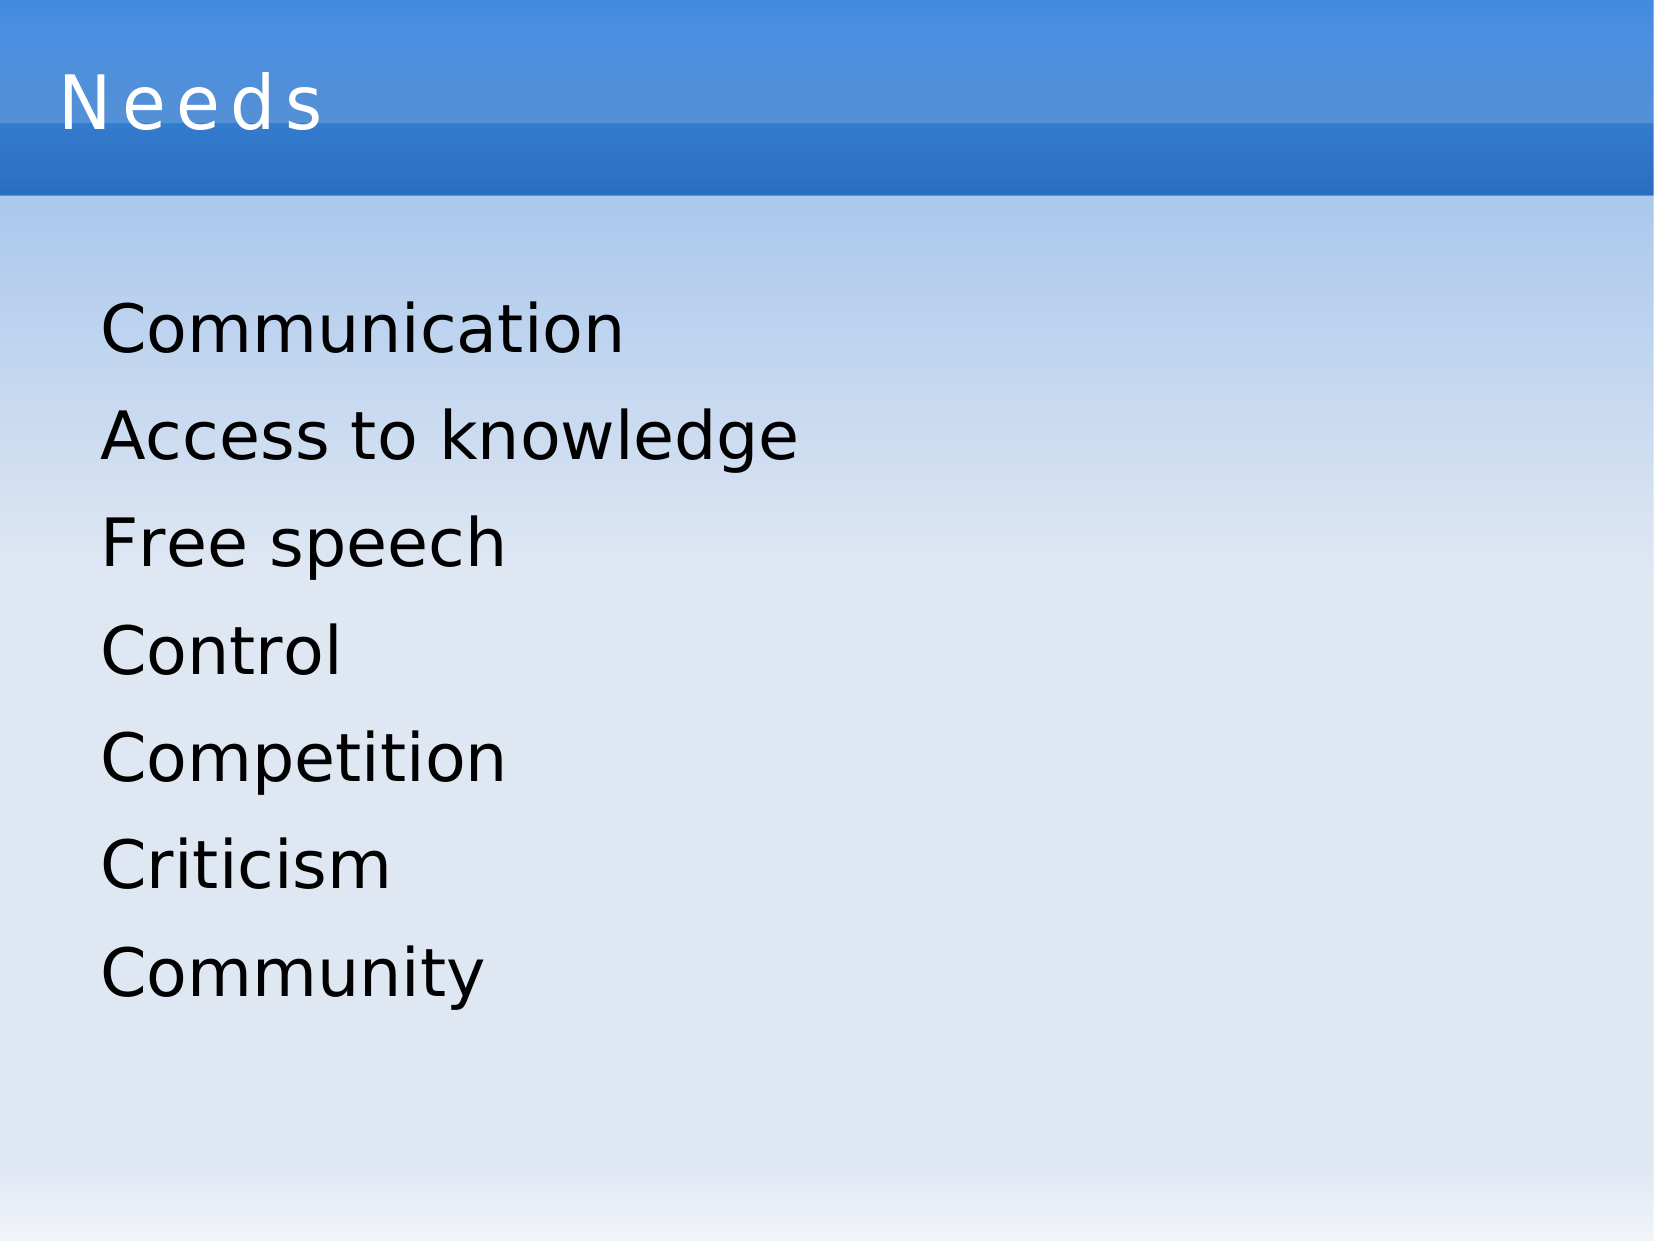

# Needs
Communication
Access to knowledge
Free speech
Control
Competition
Criticism
Community